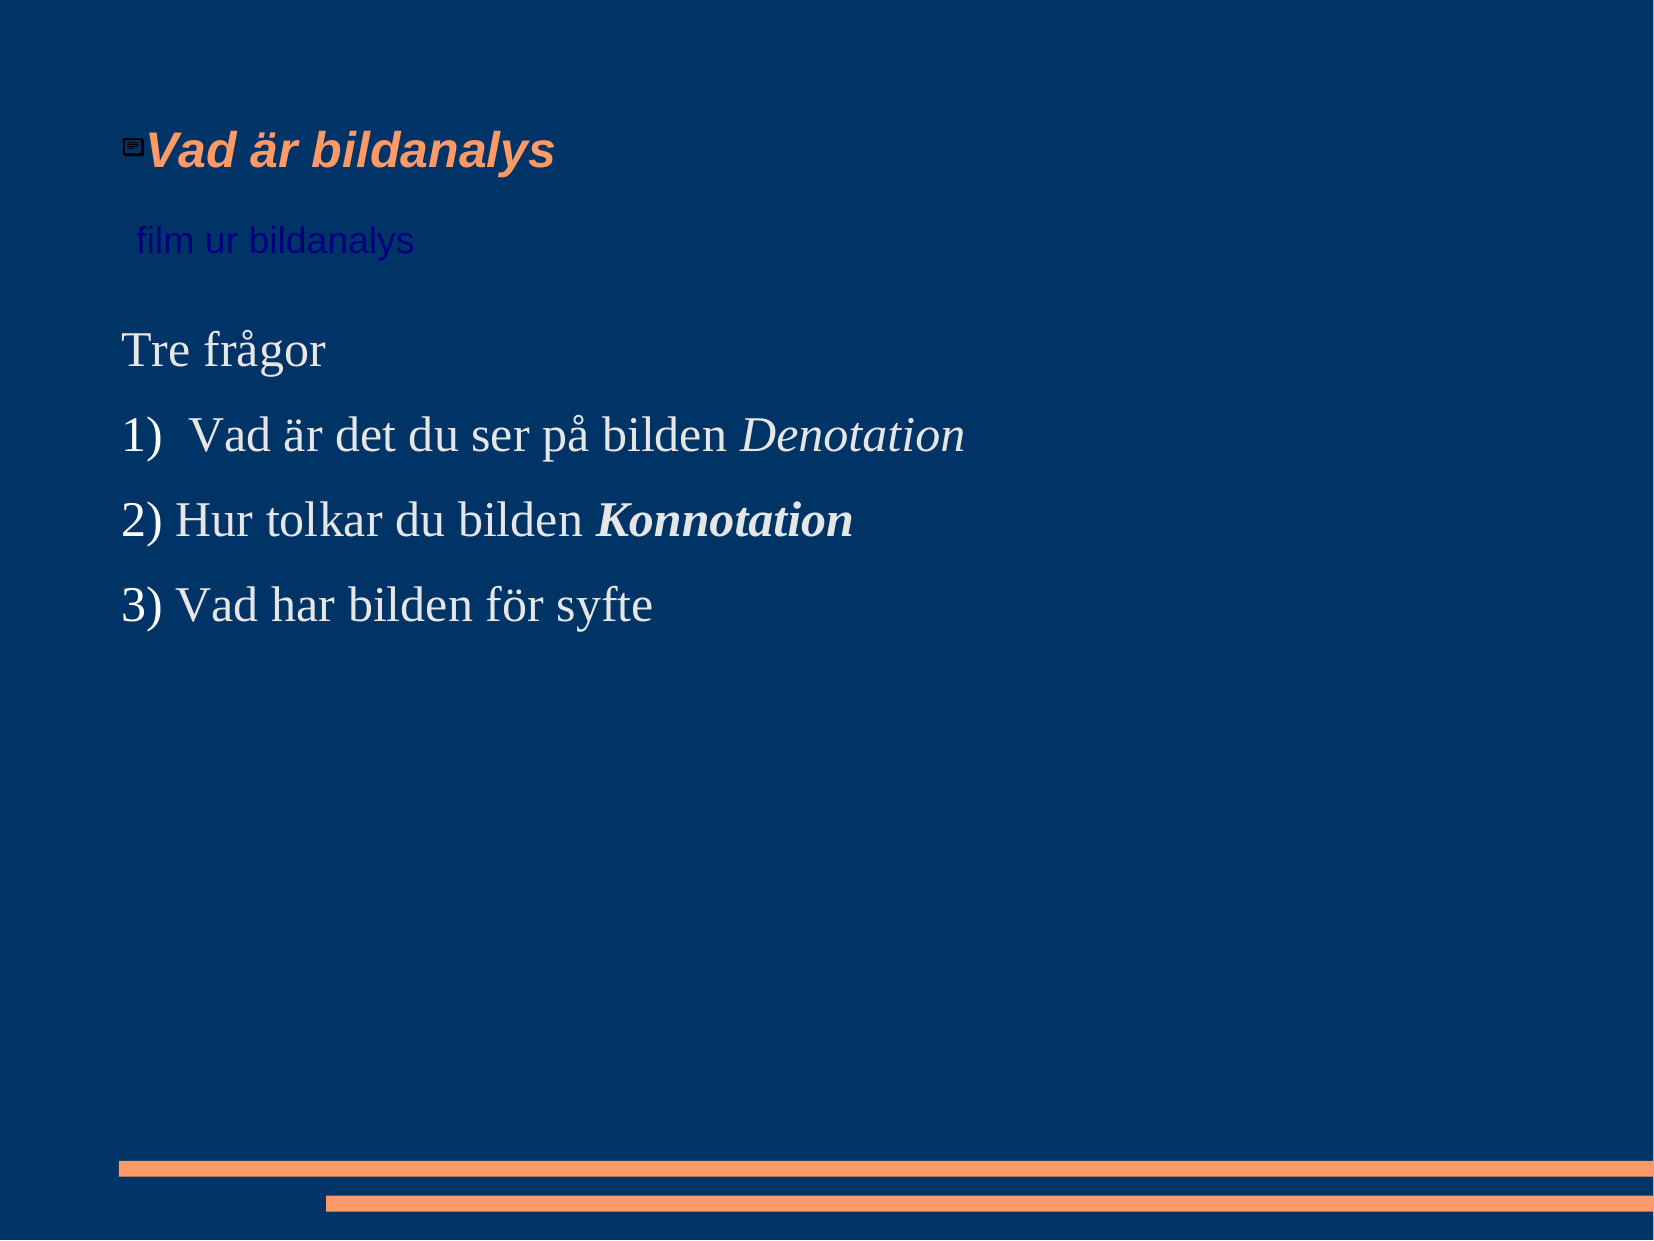

# Vad är bildanalys
film ur bildanalys
Tre frågor
 Vad är det du ser på bilden Denotation
 Hur tolkar du bilden Konnotation
 Vad har bilden för syfte